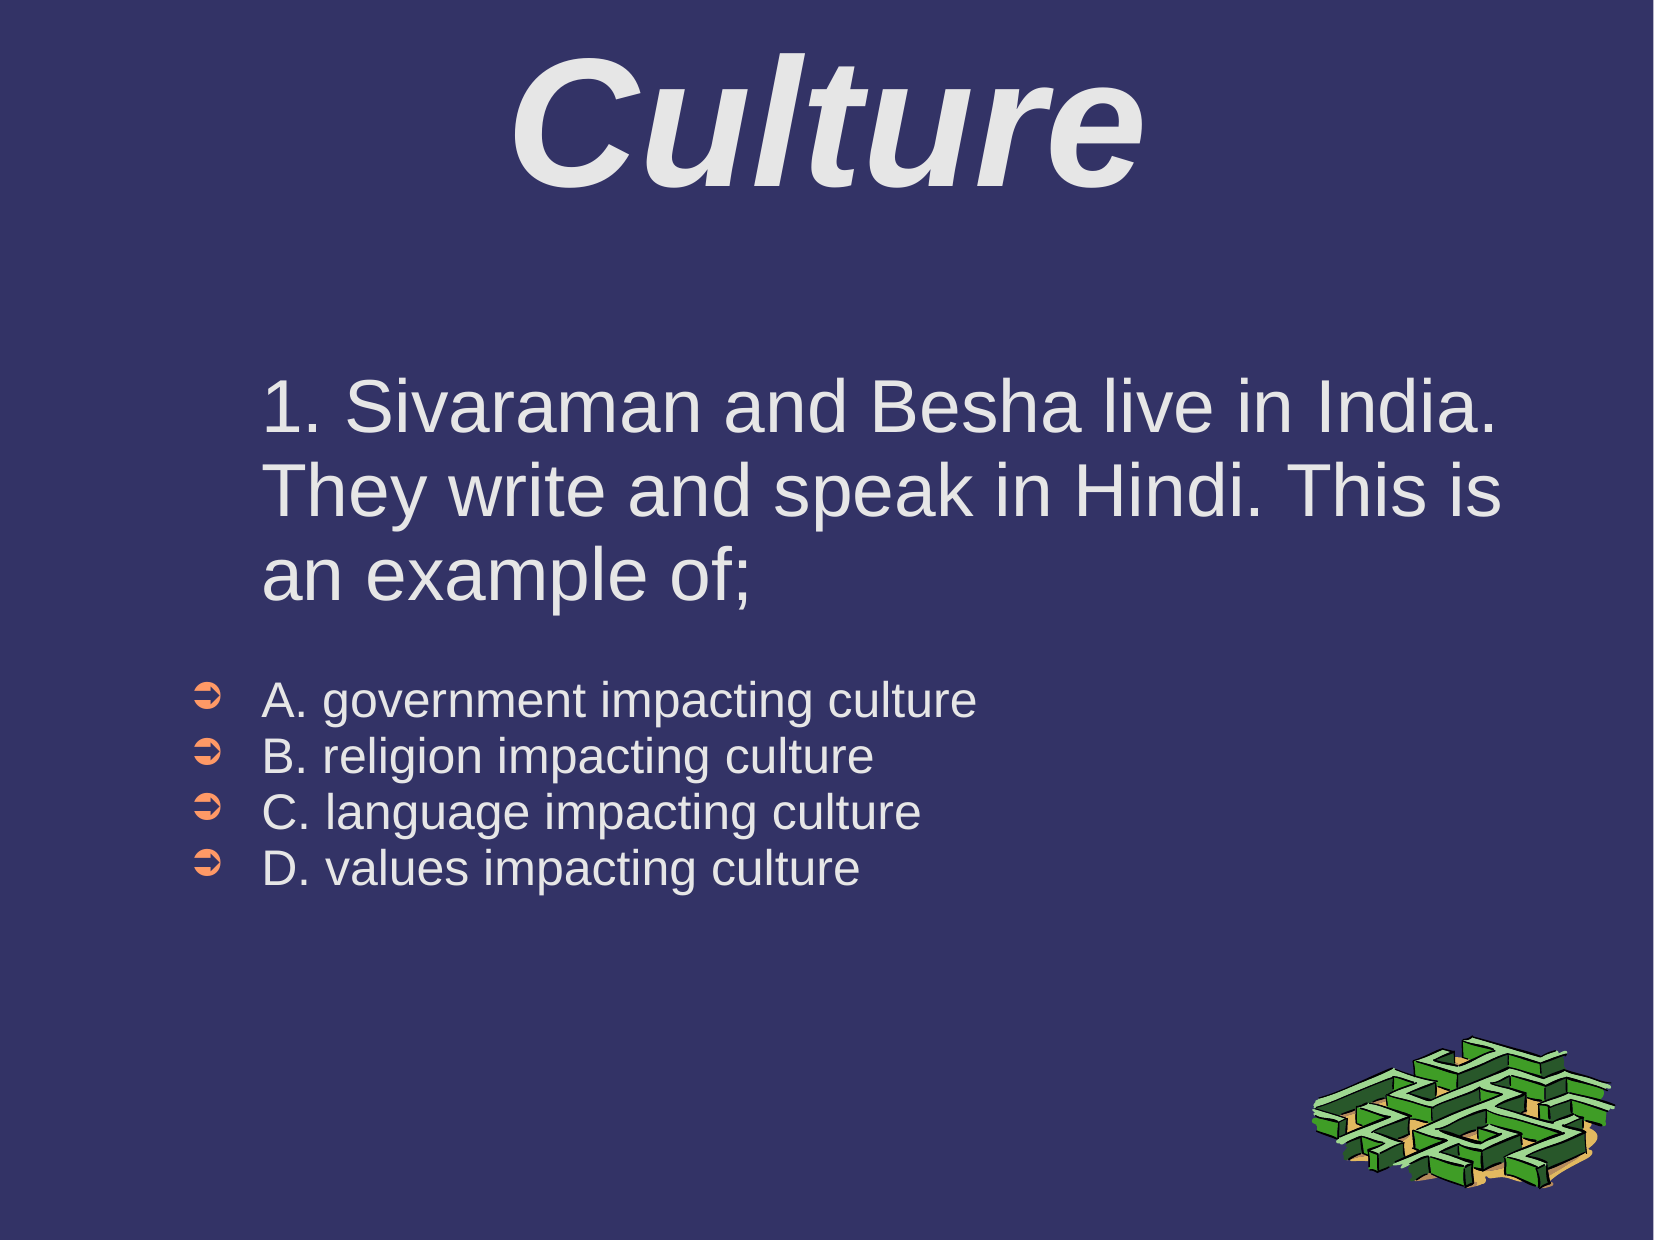

# Culture
1. Sivaraman and Besha live in India. They write and speak in Hindi. This is an example of;
A. government impacting culture
B. religion impacting culture
C. language impacting culture
D. values impacting culture